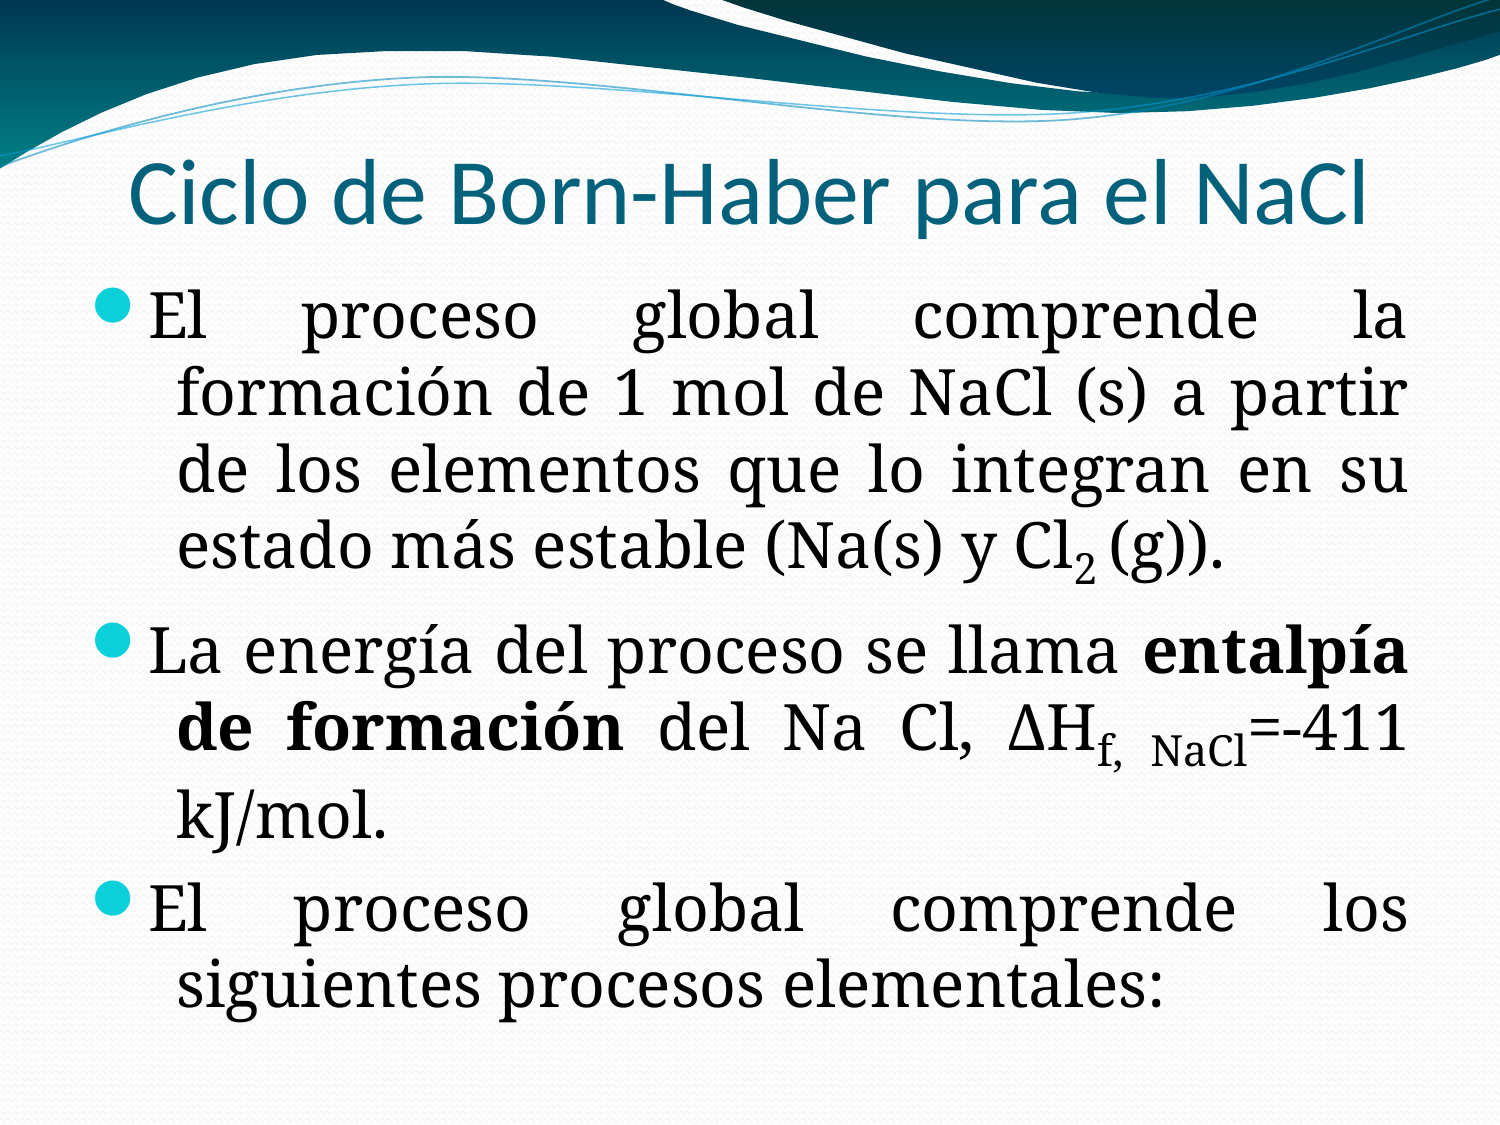

# Ciclo de Born-Haber para el NaCl
El proceso global comprende la formación de 1 mol de NaCl (s) a partir de los elementos que lo integran en su estado más estable (Na(s) y Cl2 (g)).
La energía del proceso se llama entalpía de formación del Na Cl, ΔHf, NaCl=-411 kJ/mol.
El proceso global comprende los siguientes procesos elementales: